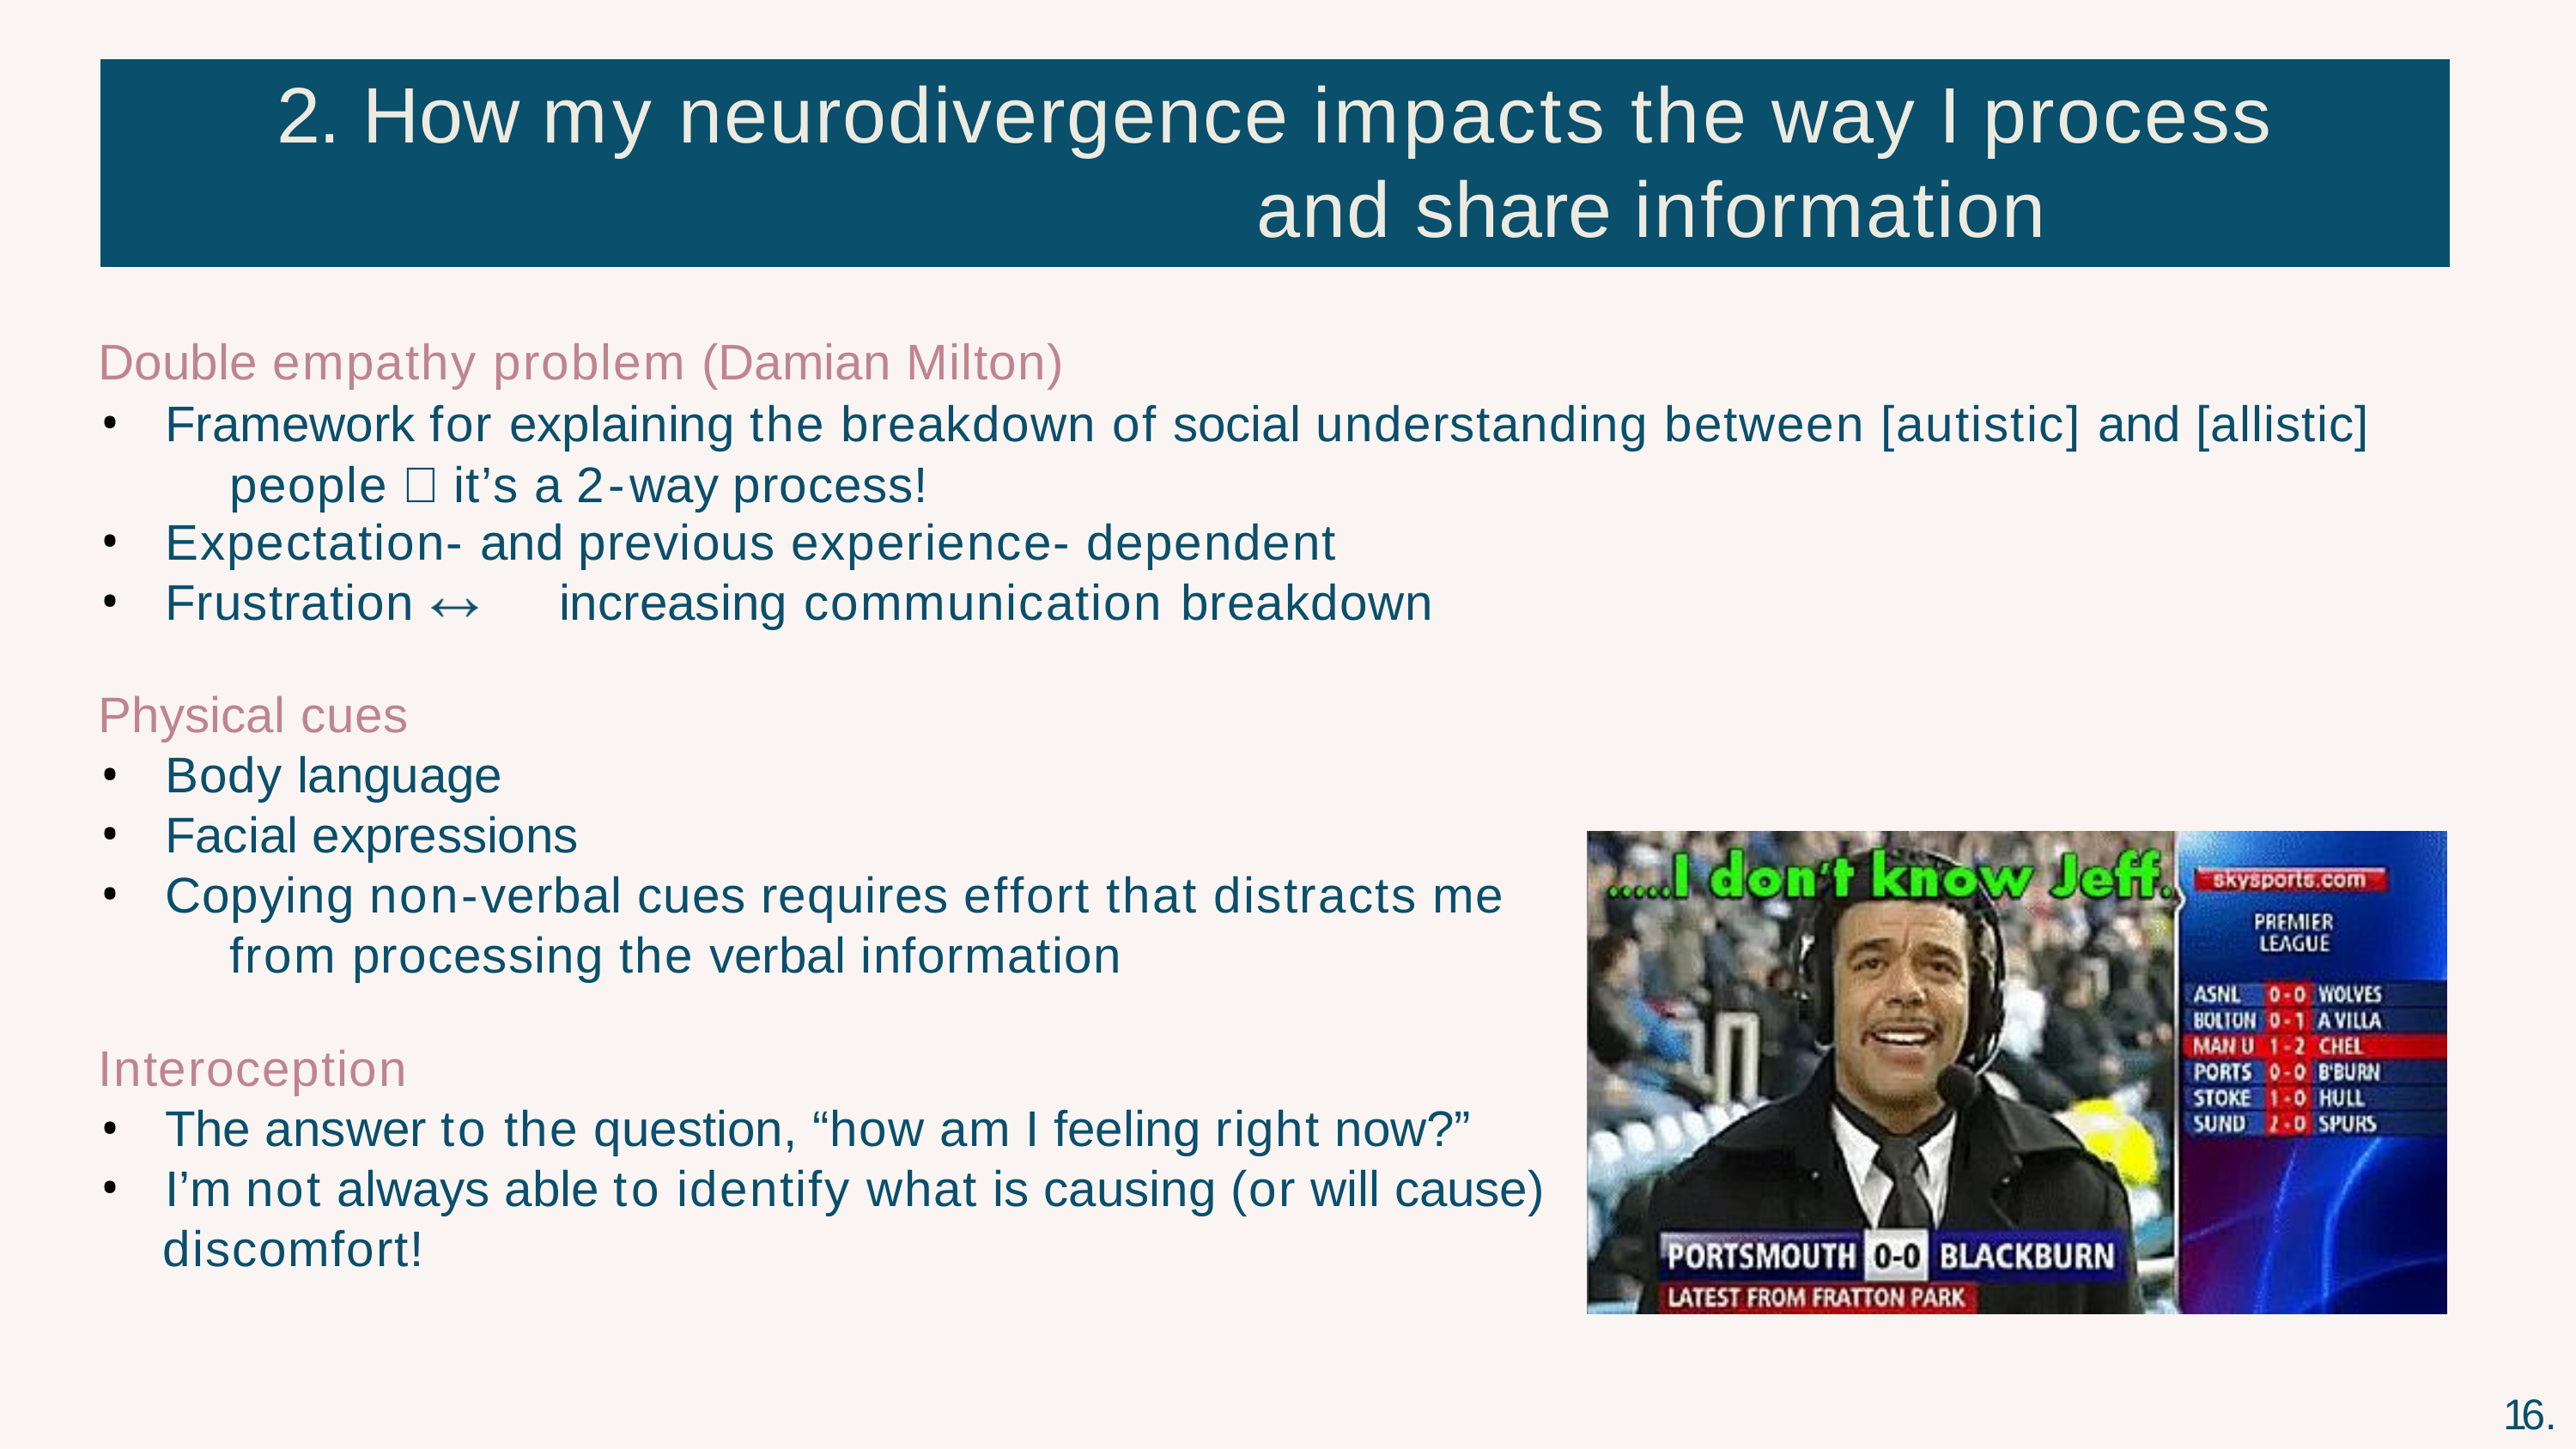

# 2. How my neurodivergence impacts the way I process and share information
Double empathy problem (Damian Milton)
Framework for explaining the breakdown of social understanding between [autistic] and [allistic] people  it’s a 2-way process!
Expectation- and previous experience- dependent
Frustration	increasing communication breakdown
Physical cues
Body language
Facial expressions
Copying non-verbal cues requires effort that distracts me from processing the verbal information
Interoception
The answer to the question, “how am I feeling right now?”
I’m not always able to identify what is causing (or will cause)
discomfort!